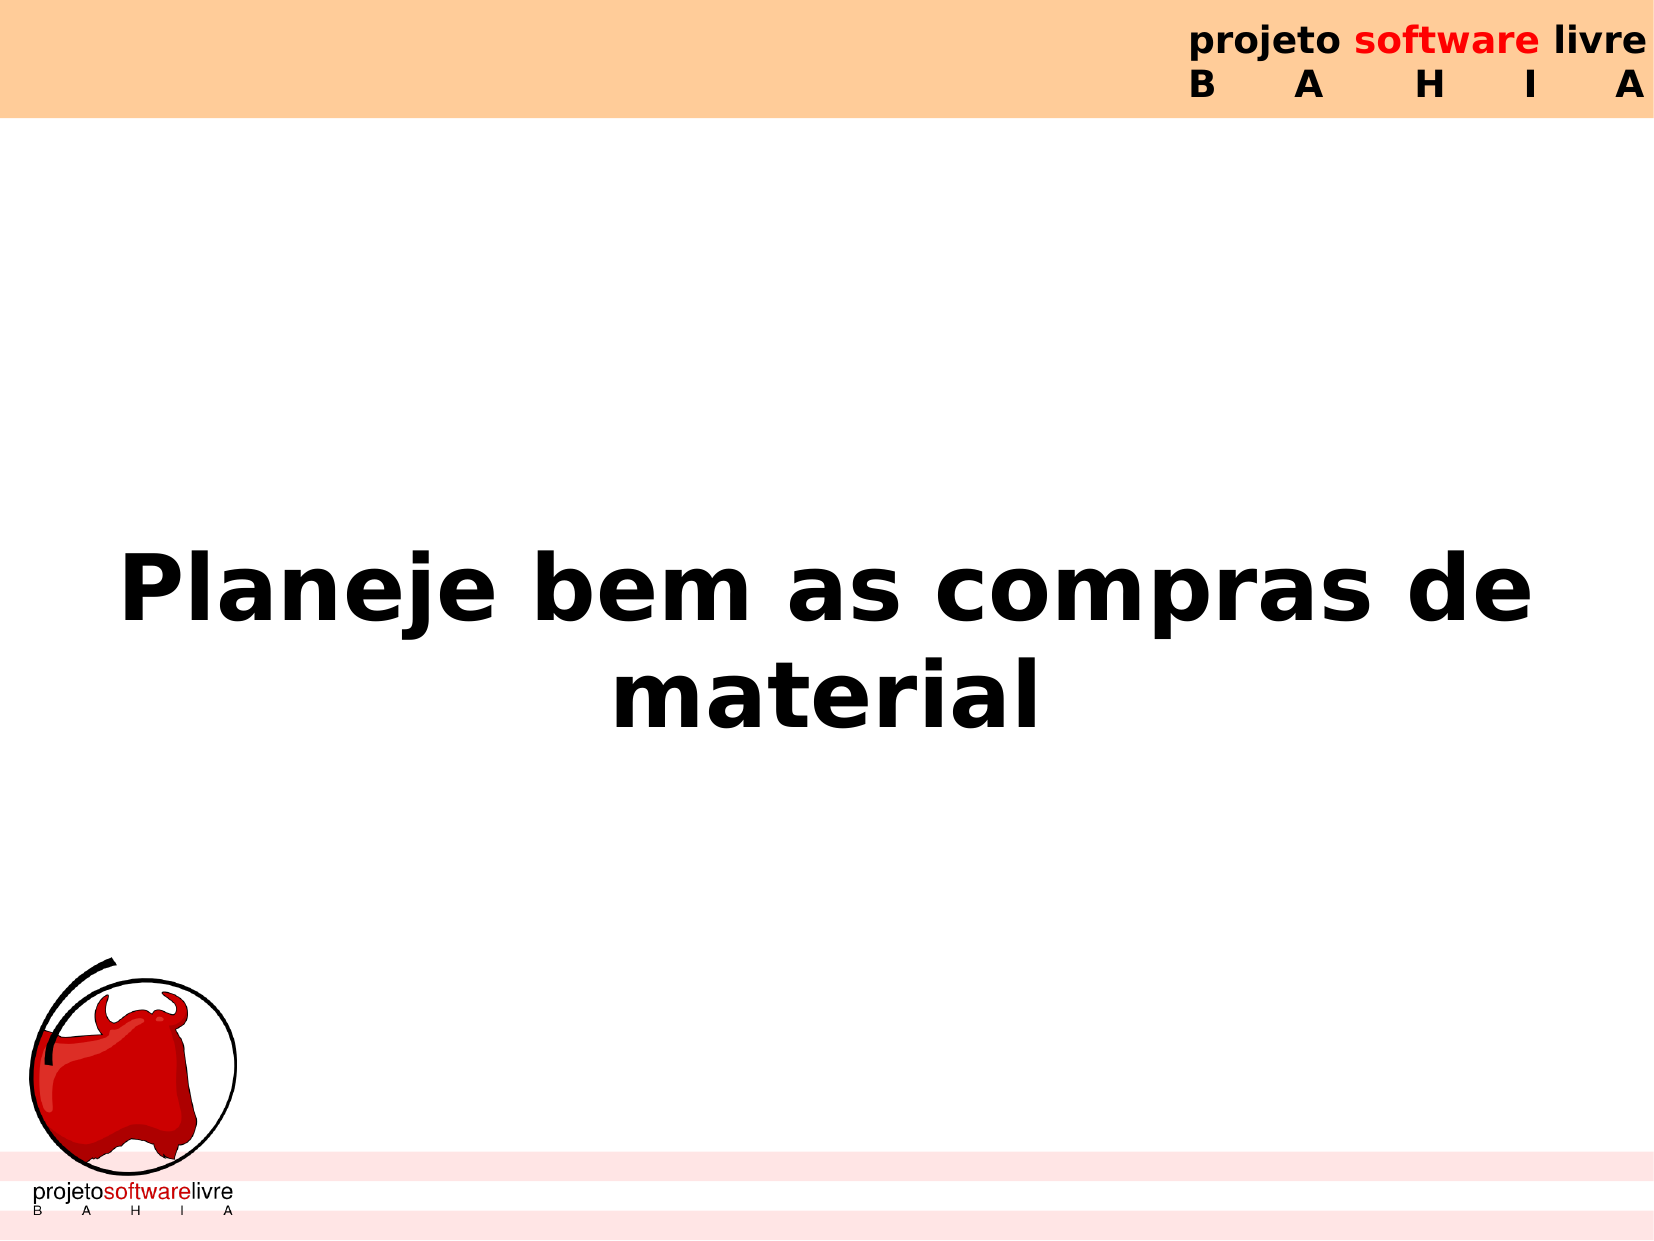

# Planeje bem as compras de material